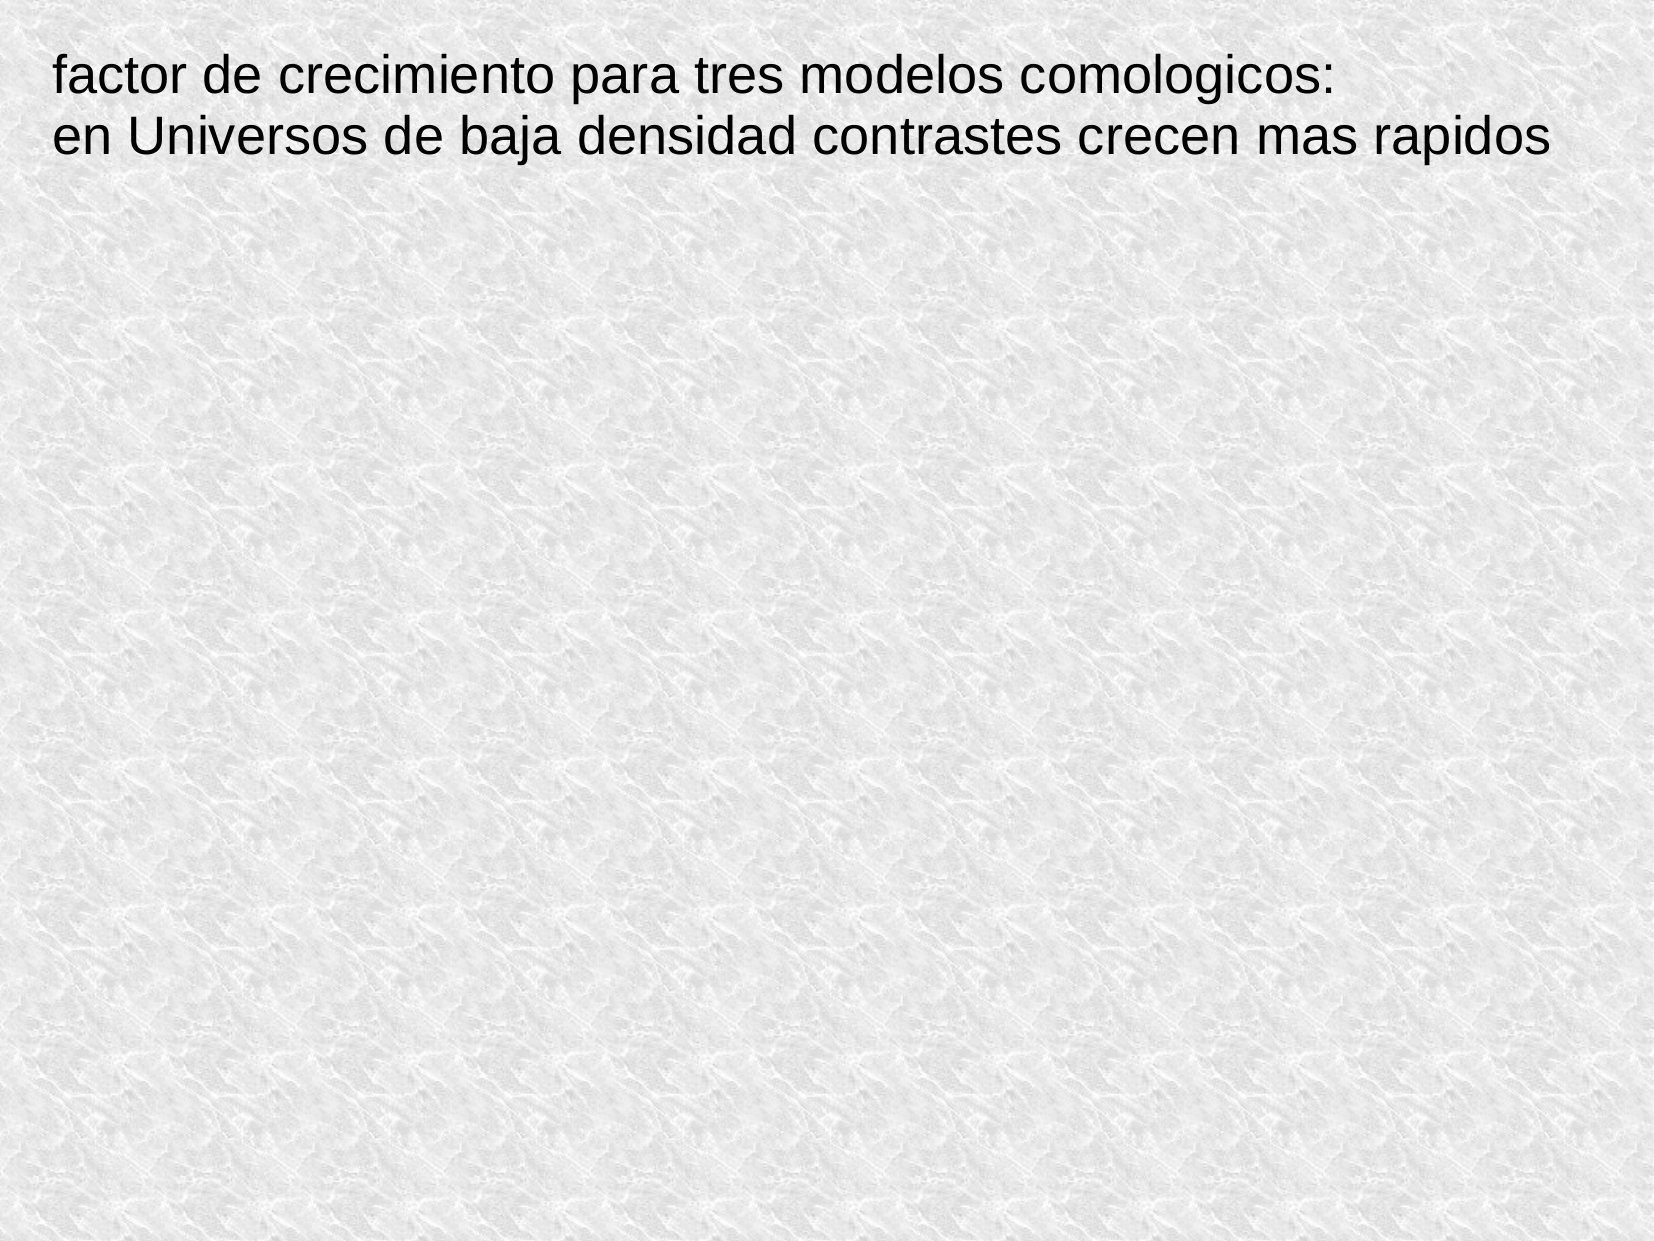

factor de crecimiento para tres modelos comologicos:
en Universos de baja densidad contrastes crecen mas rapidos